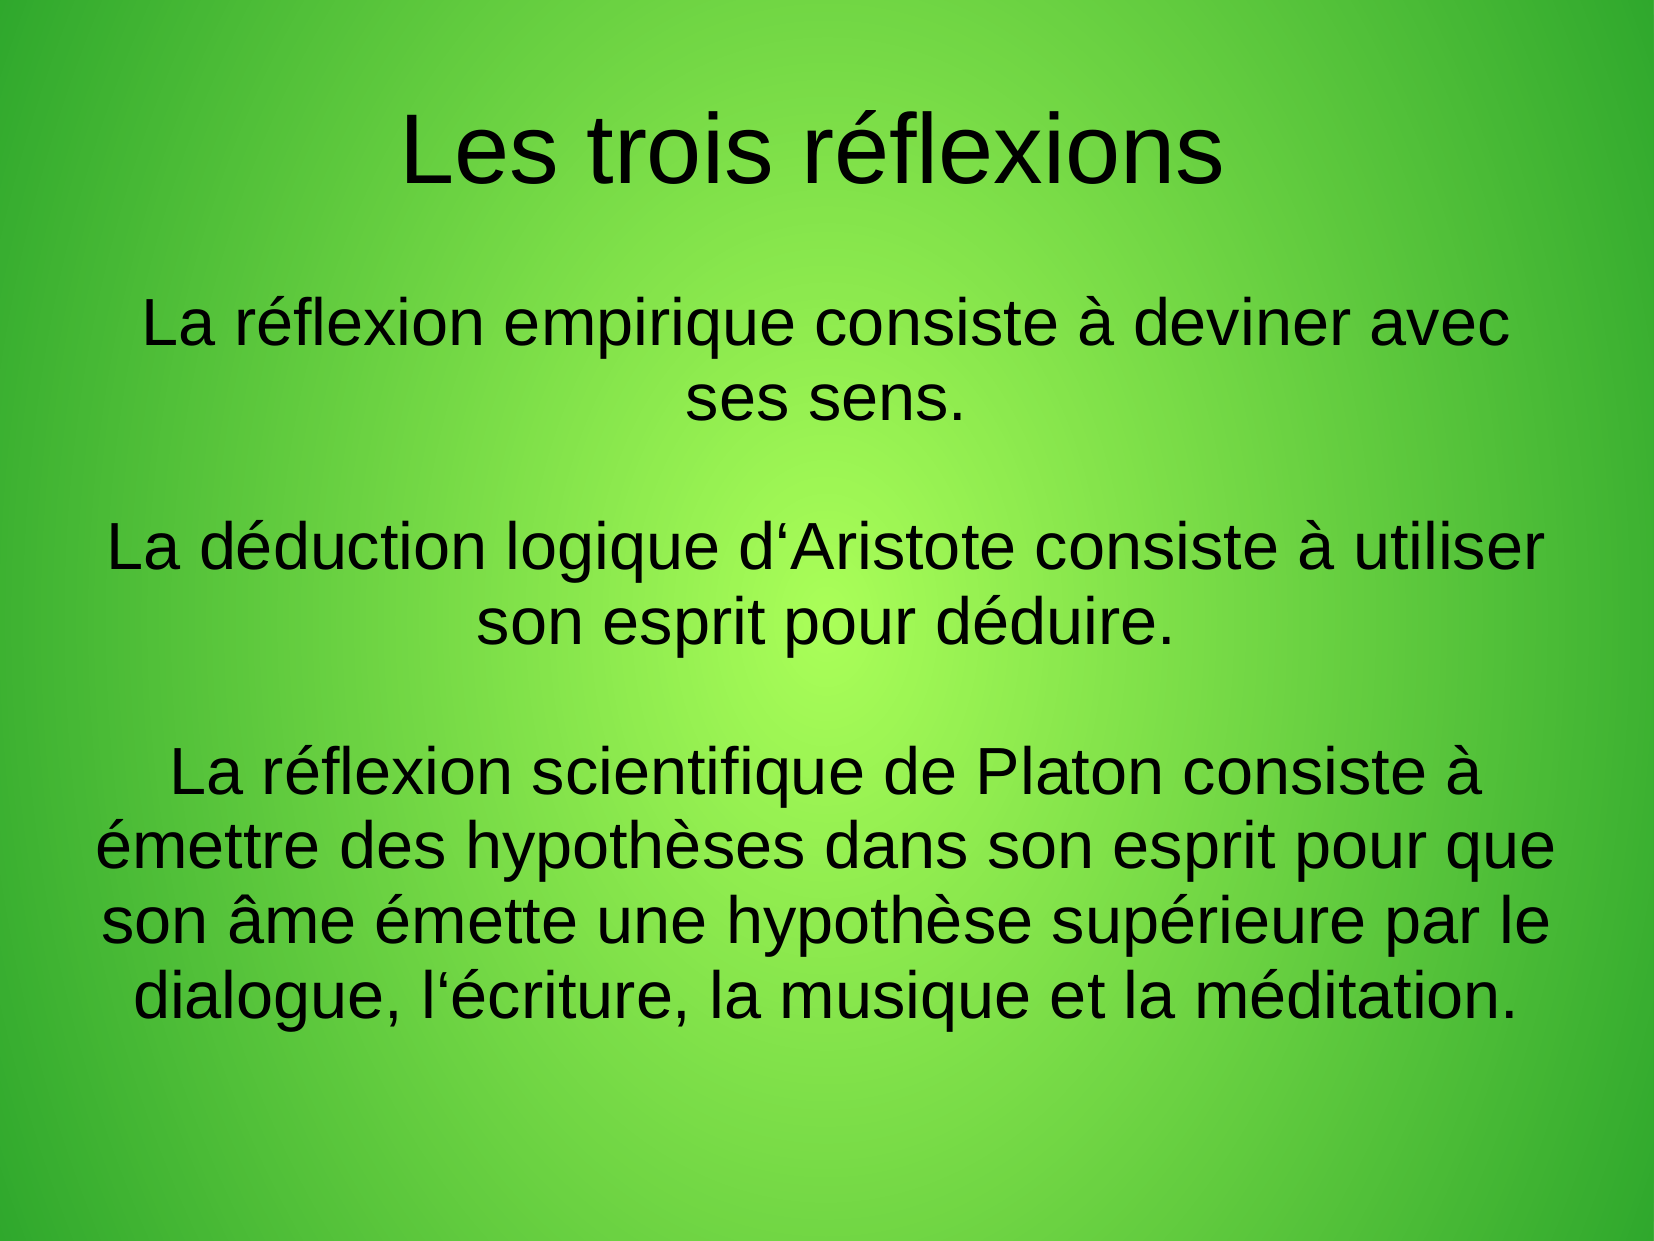

# Les trois réflexions
La réflexion empirique consiste à deviner avec ses sens.
La déduction logique d‘Aristote consiste à utiliser son esprit pour déduire.
La réflexion scientifique de Platon consiste à émettre des hypothèses dans son esprit pour que son âme émette une hypothèse supérieure par le dialogue, l‘écriture, la musique et la méditation.